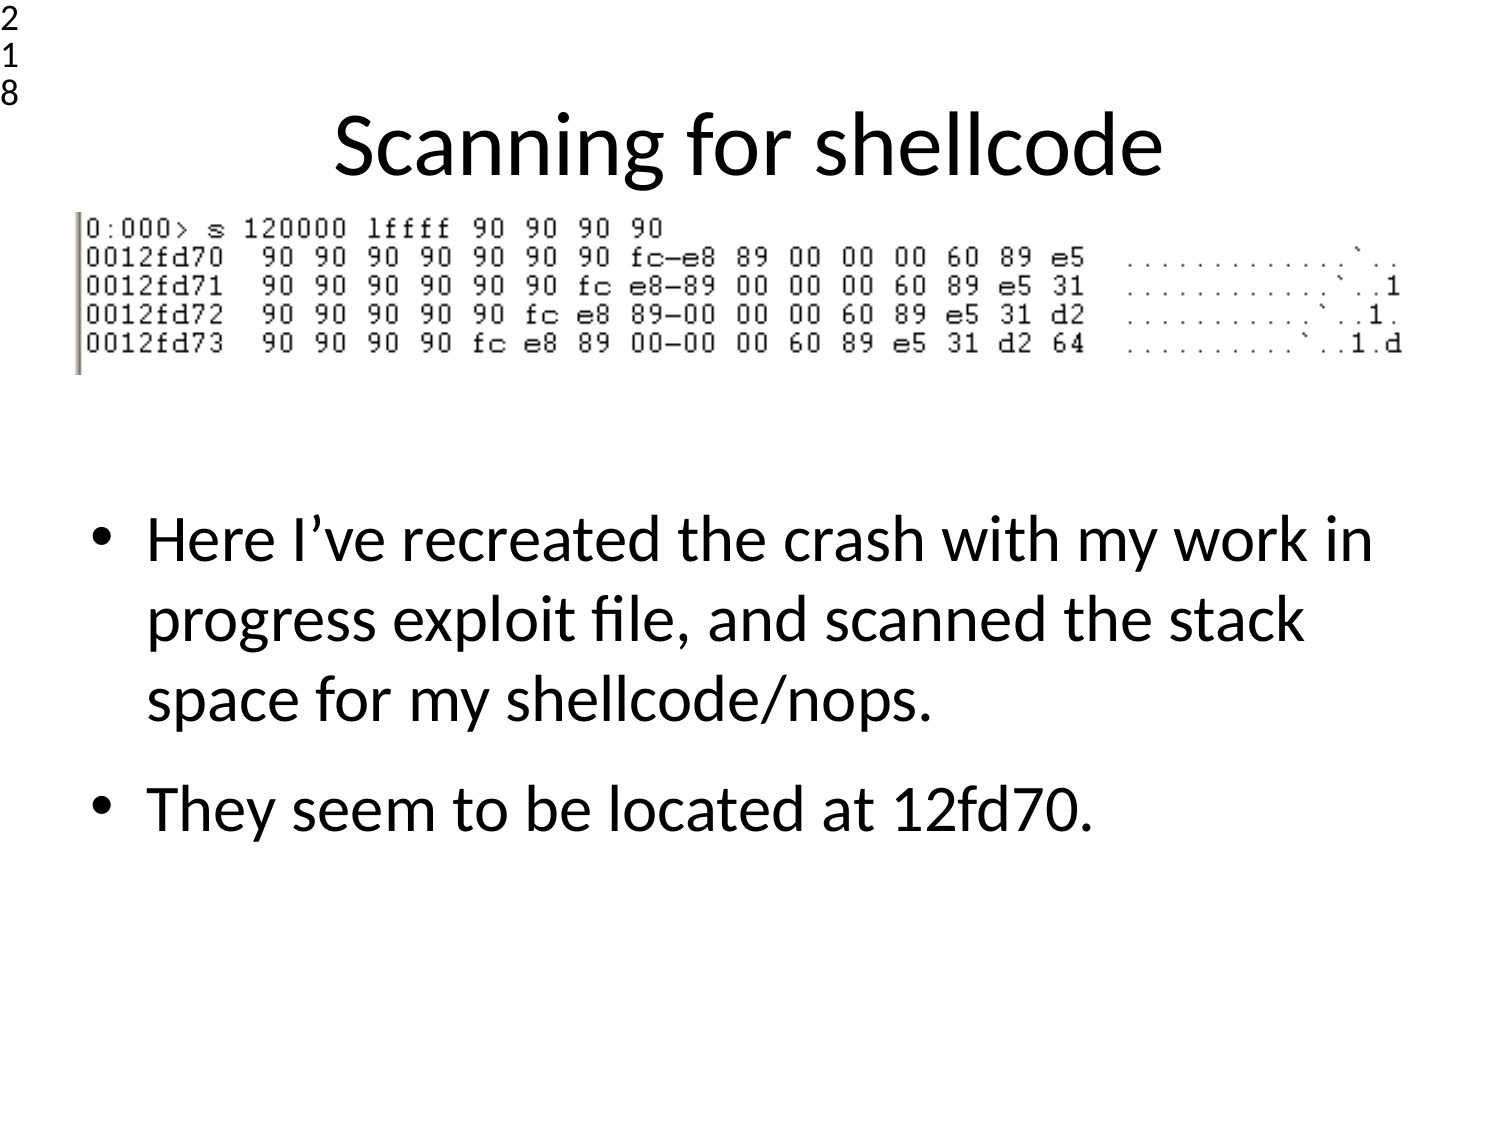

# Scanning for shellcode
Here I’ve recreated the crash with my work in progress exploit file, and scanned the stack space for my shellcode/nops.
They seem to be located at 12fd70.